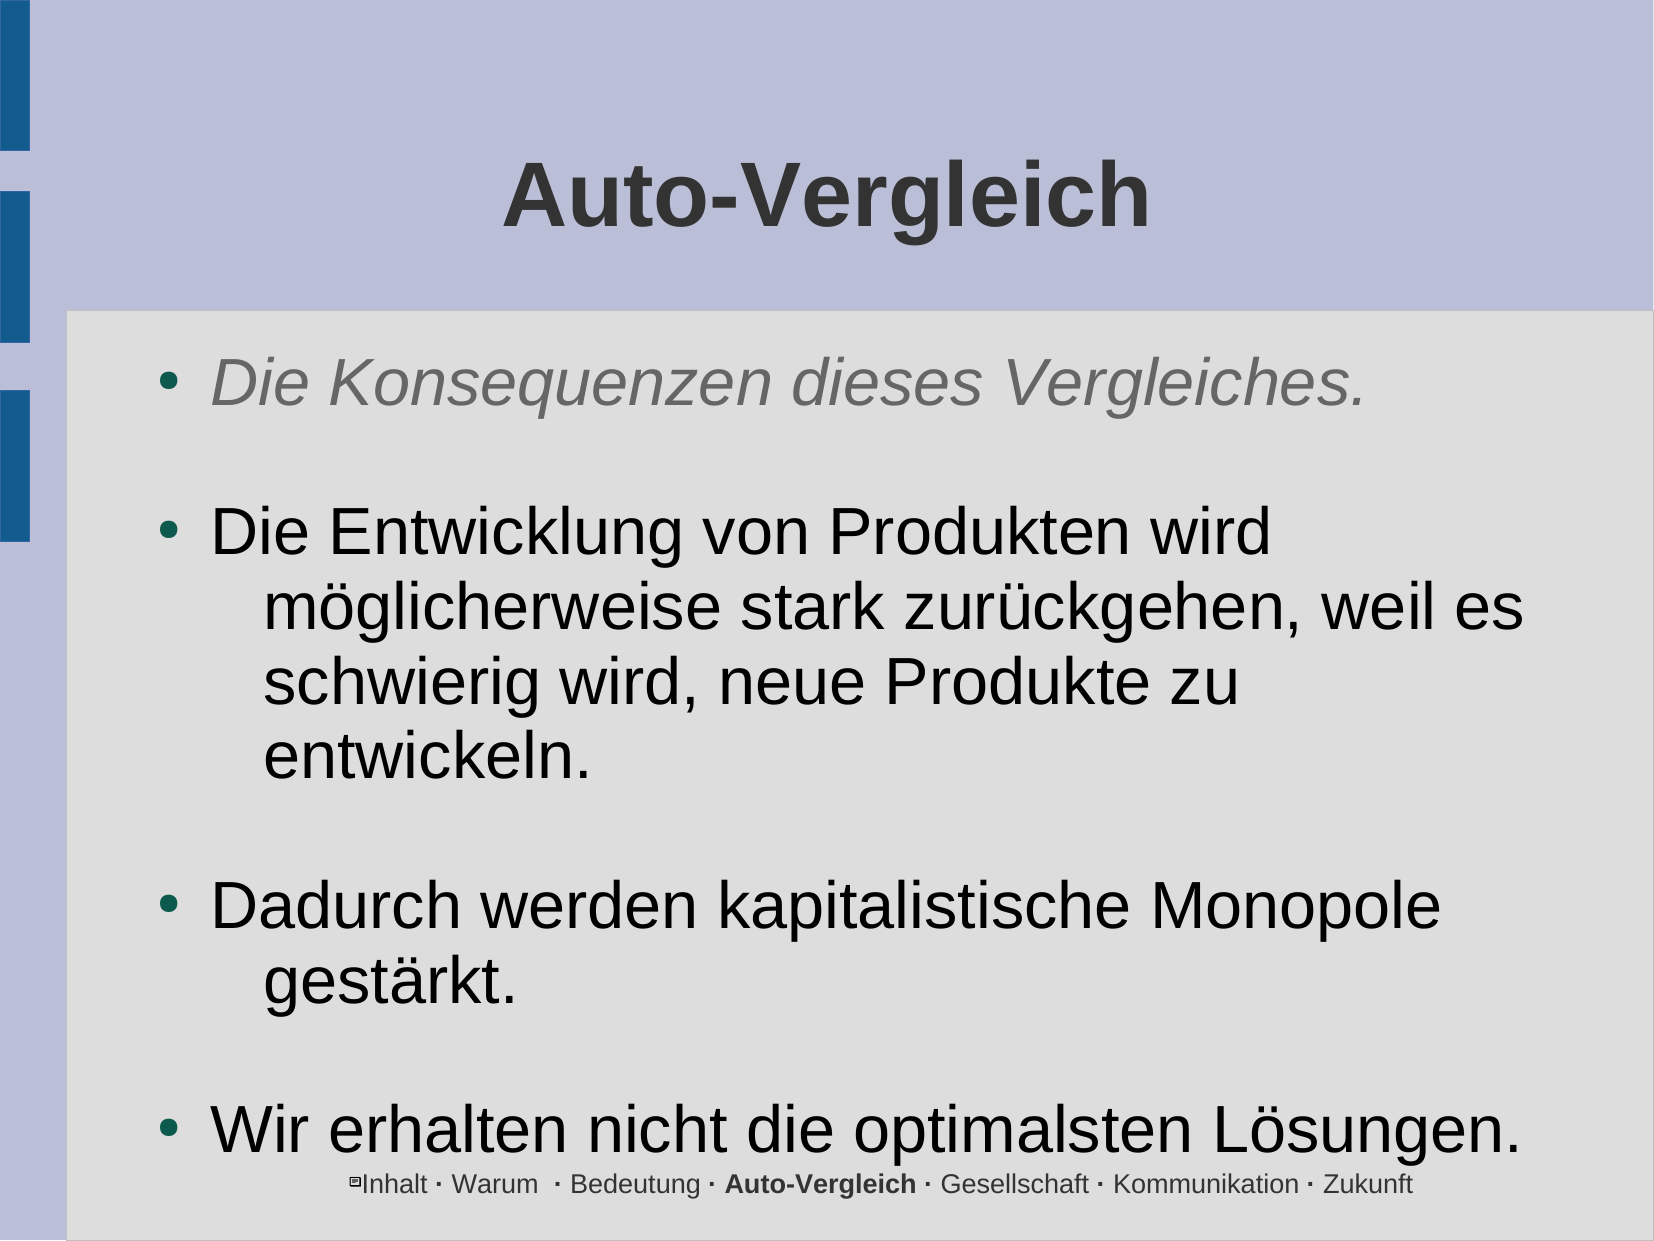

# Auto-Vergleich
Die Konsequenzen dieses Vergleiches.
Die Entwicklung von Produkten wird möglicherweise stark zurückgehen, weil es schwierig wird, neue Produkte zu entwickeln.
Dadurch werden kapitalistische Monopole gestärkt.
Wir erhalten nicht die optimalsten Lösungen.
Inhalt · Warum · Bedeutung · Auto-Vergleich · Gesellschaft · Kommunikation · Zukunft